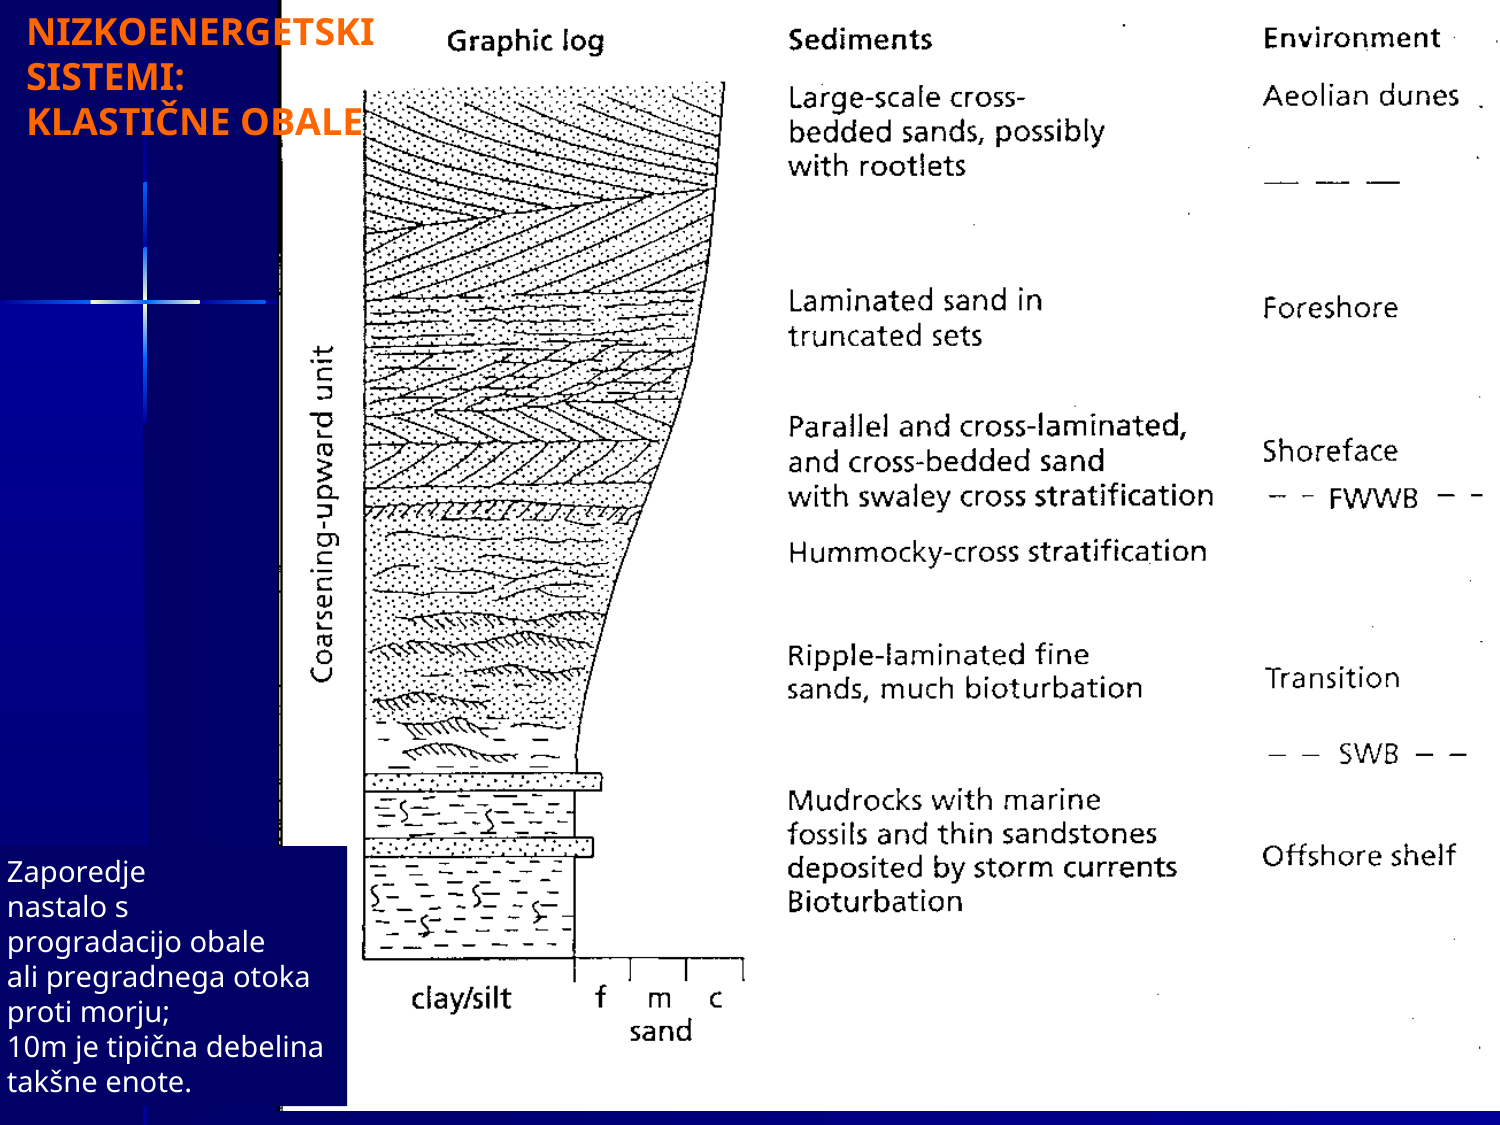

NIZKOENERGETSKI
SISTEMI:
KLASTIČNE OBALE
Zaporedje
nastalo s
progradacijo obale
ali pregradnega otoka
proti morju;
10m je tipična debelina
takšne enote.